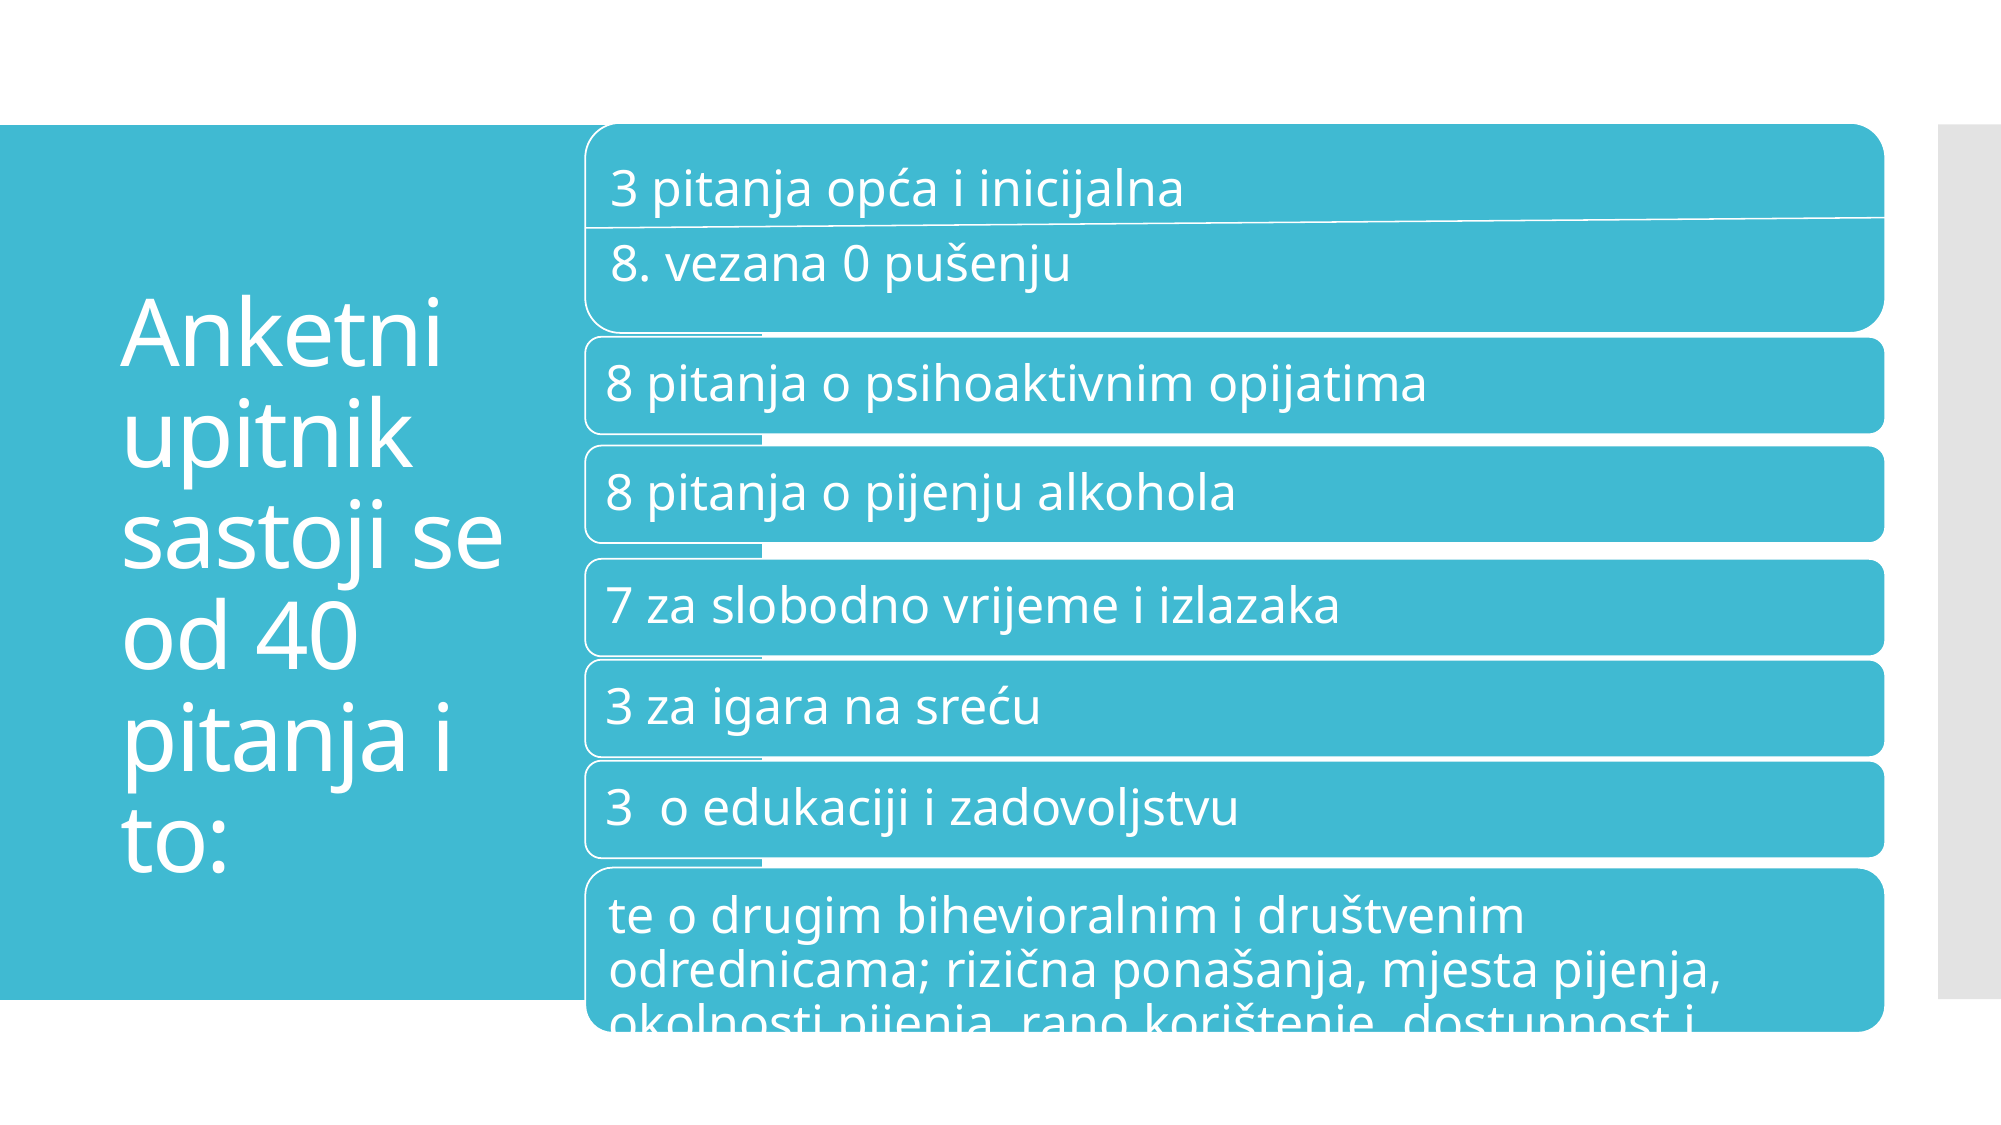

3 pitanja opća i inicijalna
8. vezana 0 pušenju
8 pitanja o psihoaktivnim opijatima
8 pitanja o pijenju alkohola
7 za slobodno vrijeme i izlazaka
3 za igara na sreću
3 o edukaciji i zadovoljstvu
te o drugim bihevioralnim i društvenim odrednicama; rizična ponašanja, mjesta pijenja, okolnosti pijenja, rano korištenje, dostupnost i percepcija vršnjačkog okruženja
# Anketni upitnik sastoji se od 40 pitanja i to: